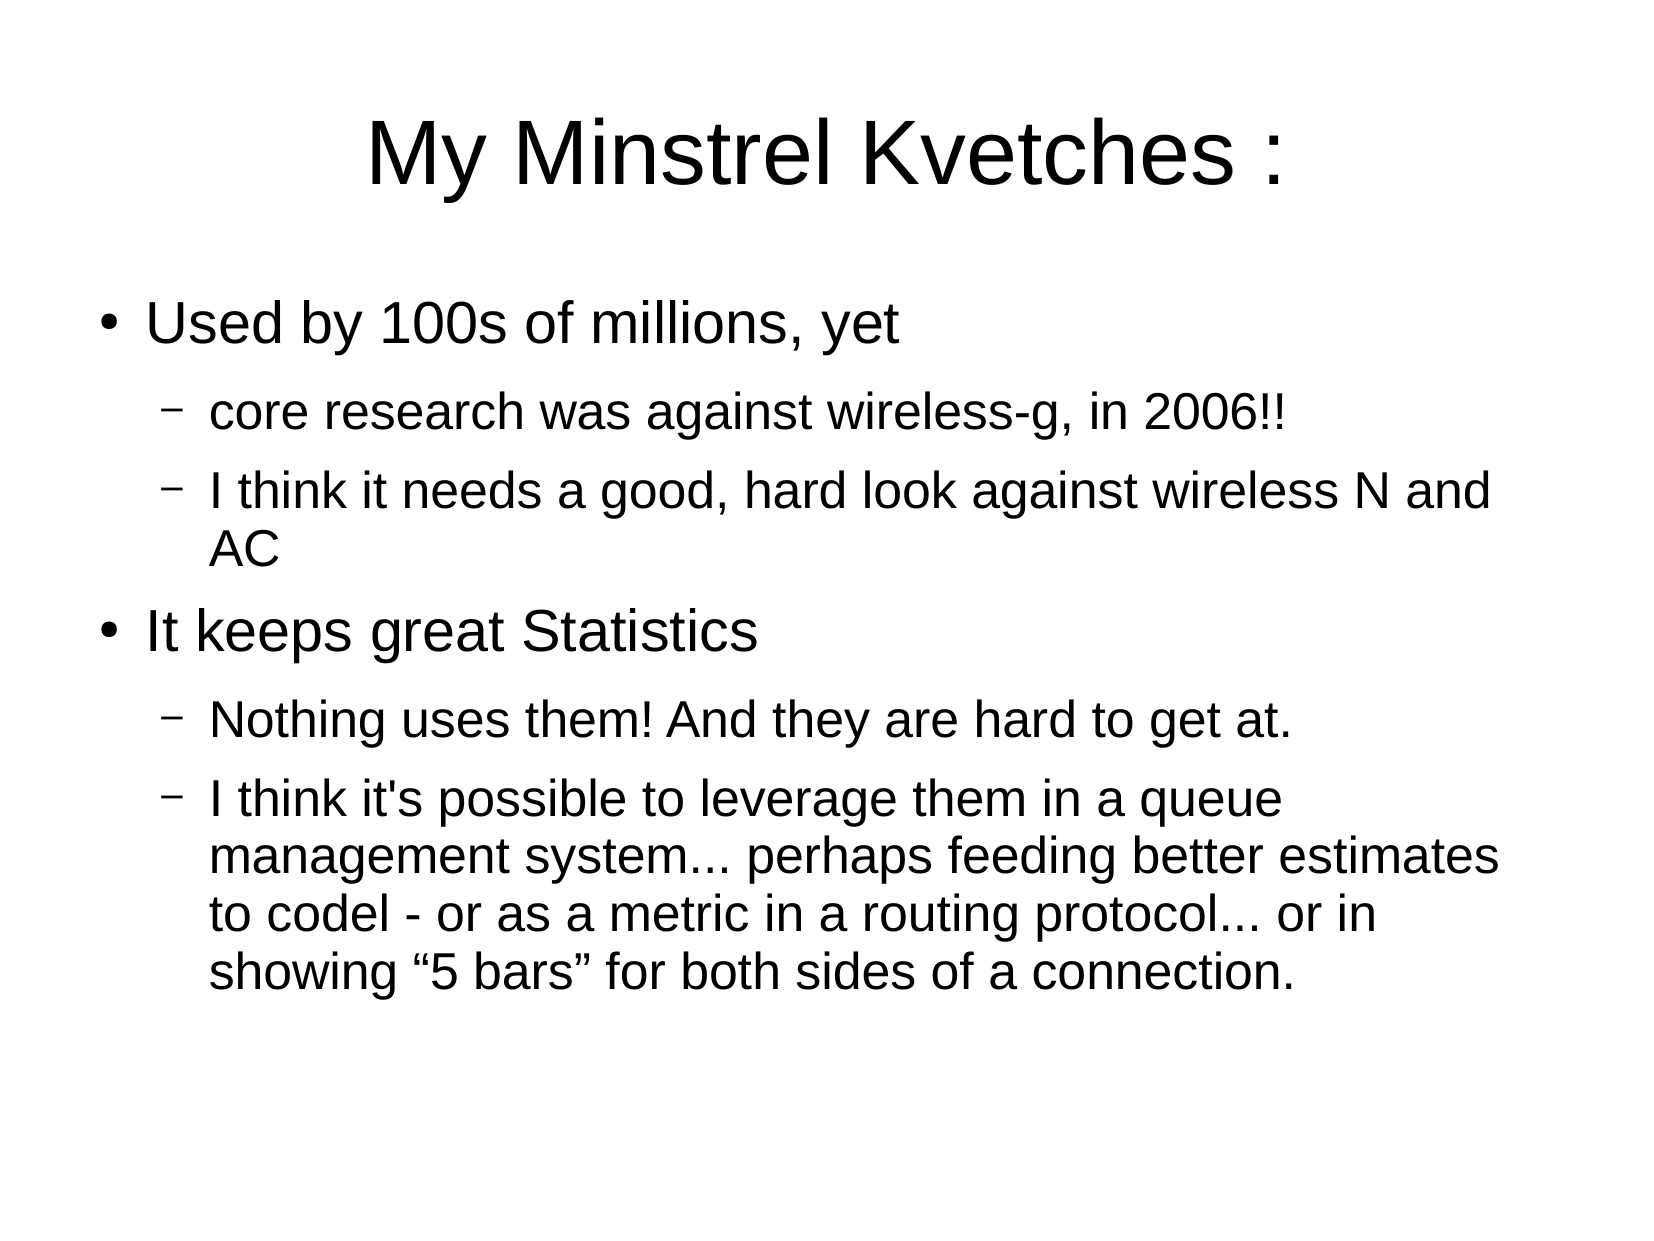

# My Minstrel Kvetches :
Used by 100s of millions, yet
core research was against wireless-g, in 2006!!
I think it needs a good, hard look against wireless N and AC
It keeps great Statistics
Nothing uses them! And they are hard to get at.
I think it's possible to leverage them in a queue management system... perhaps feeding better estimates to codel - or as a metric in a routing protocol... or in showing “5 bars” for both sides of a connection.